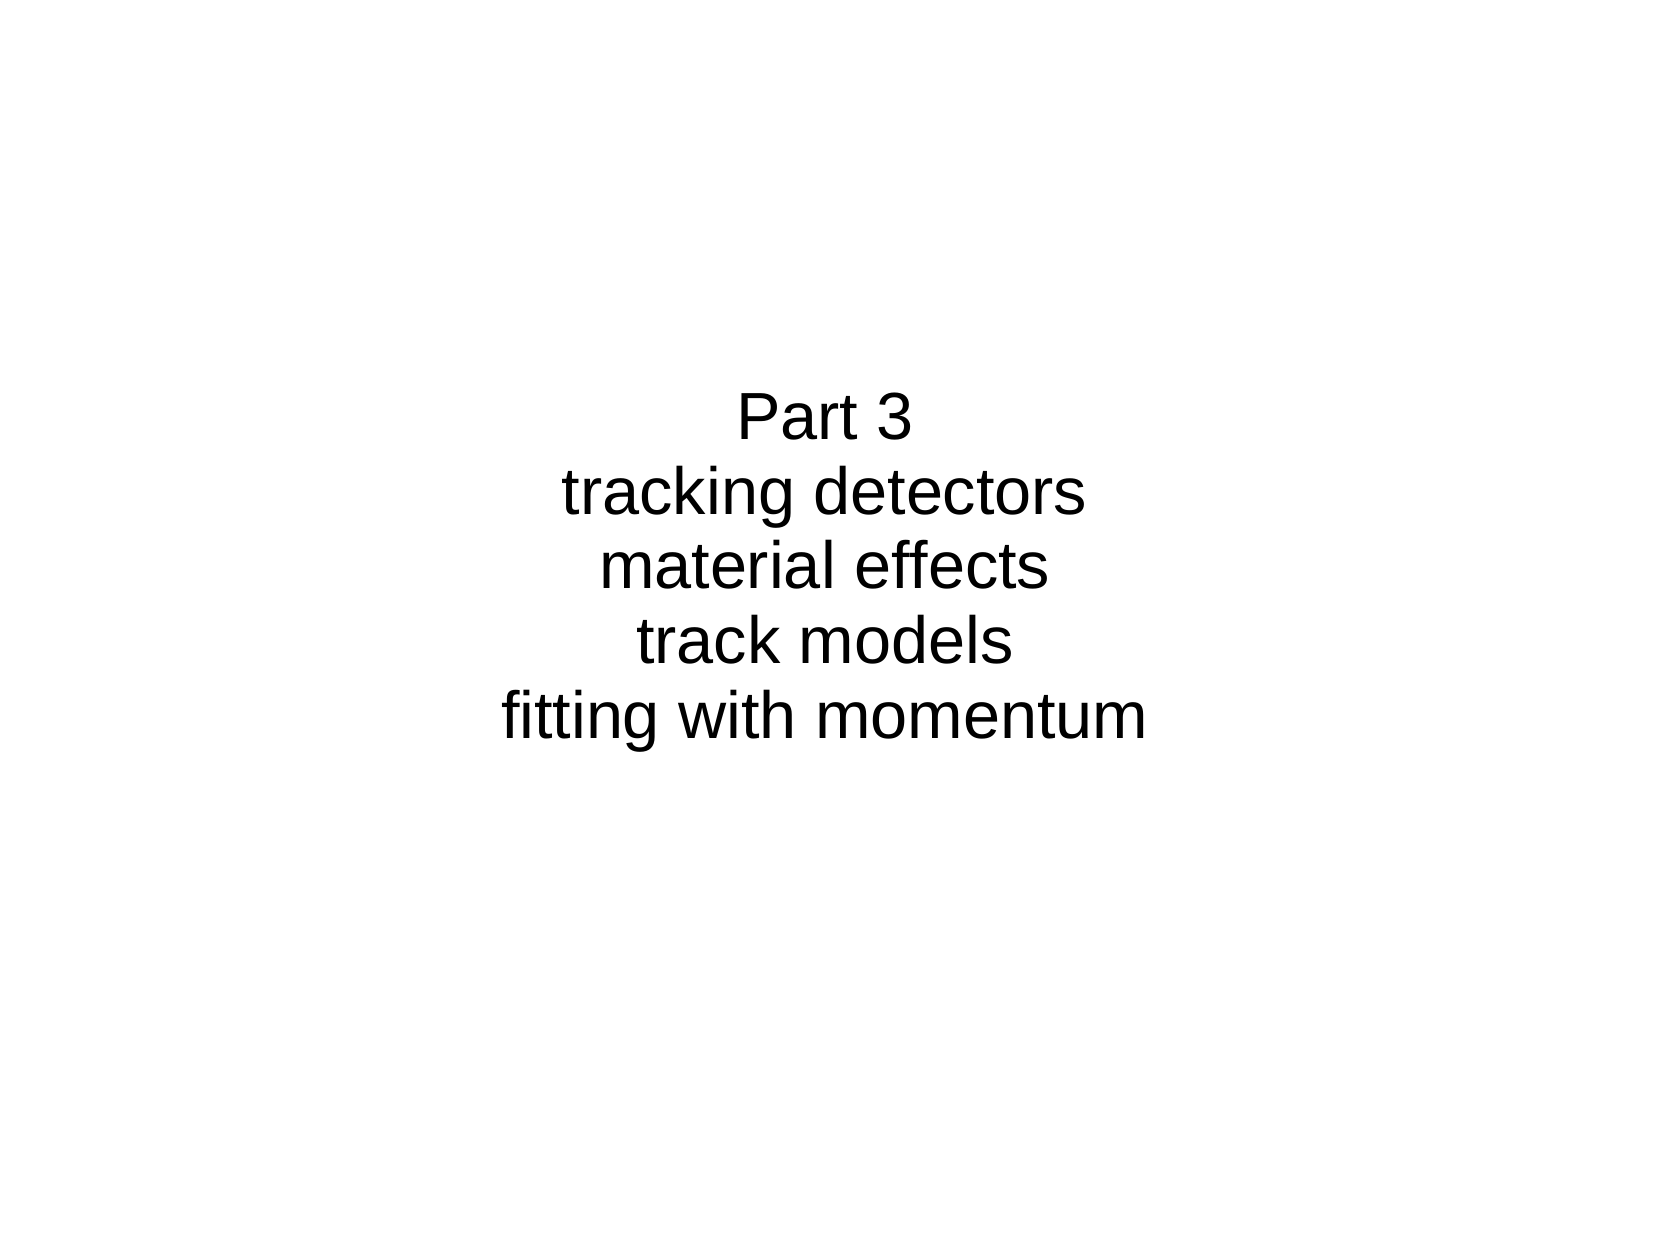

Part 3
tracking detectors
material effects
track models
fitting with momentum